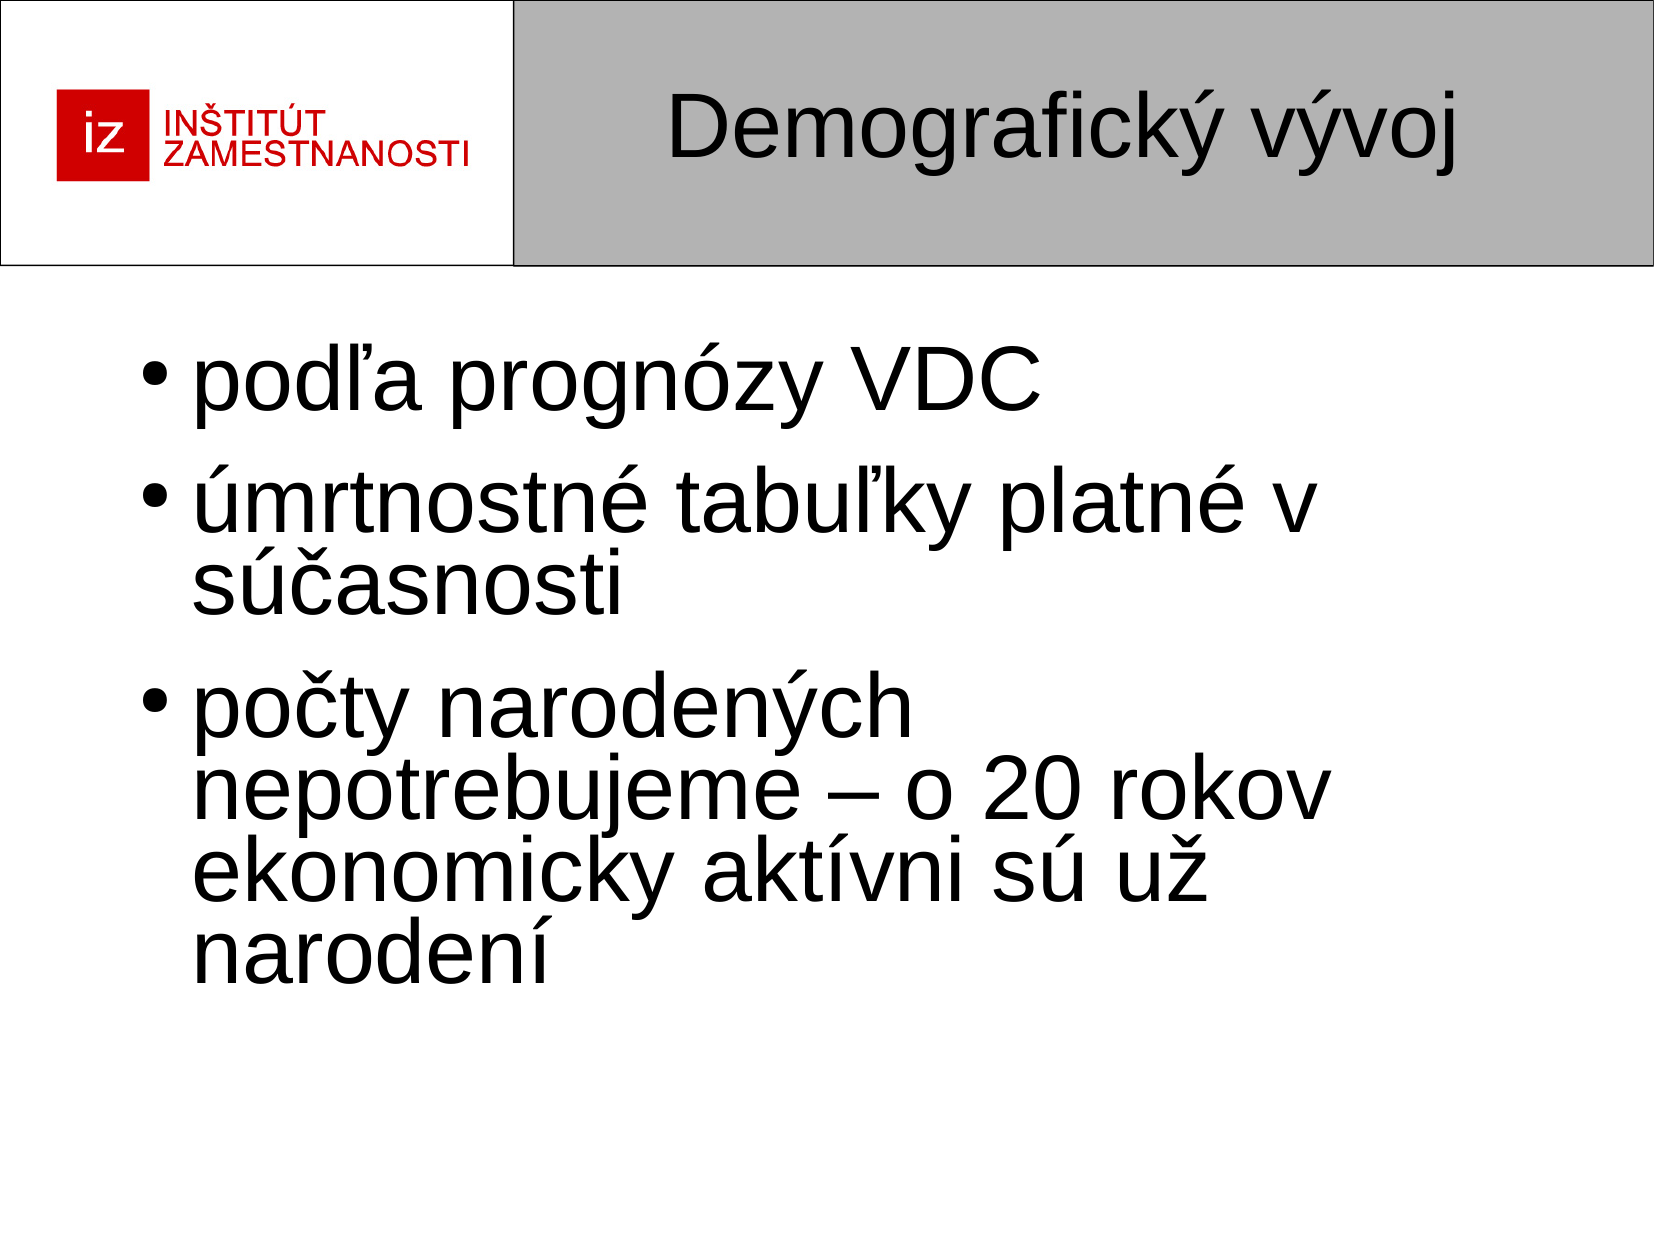

# Demografický vývoj
podľa prognózy VDC
úmrtnostné tabuľky platné v súčasnosti
počty narodených nepotrebujeme – o 20 rokov ekonomicky aktívni sú už narodení